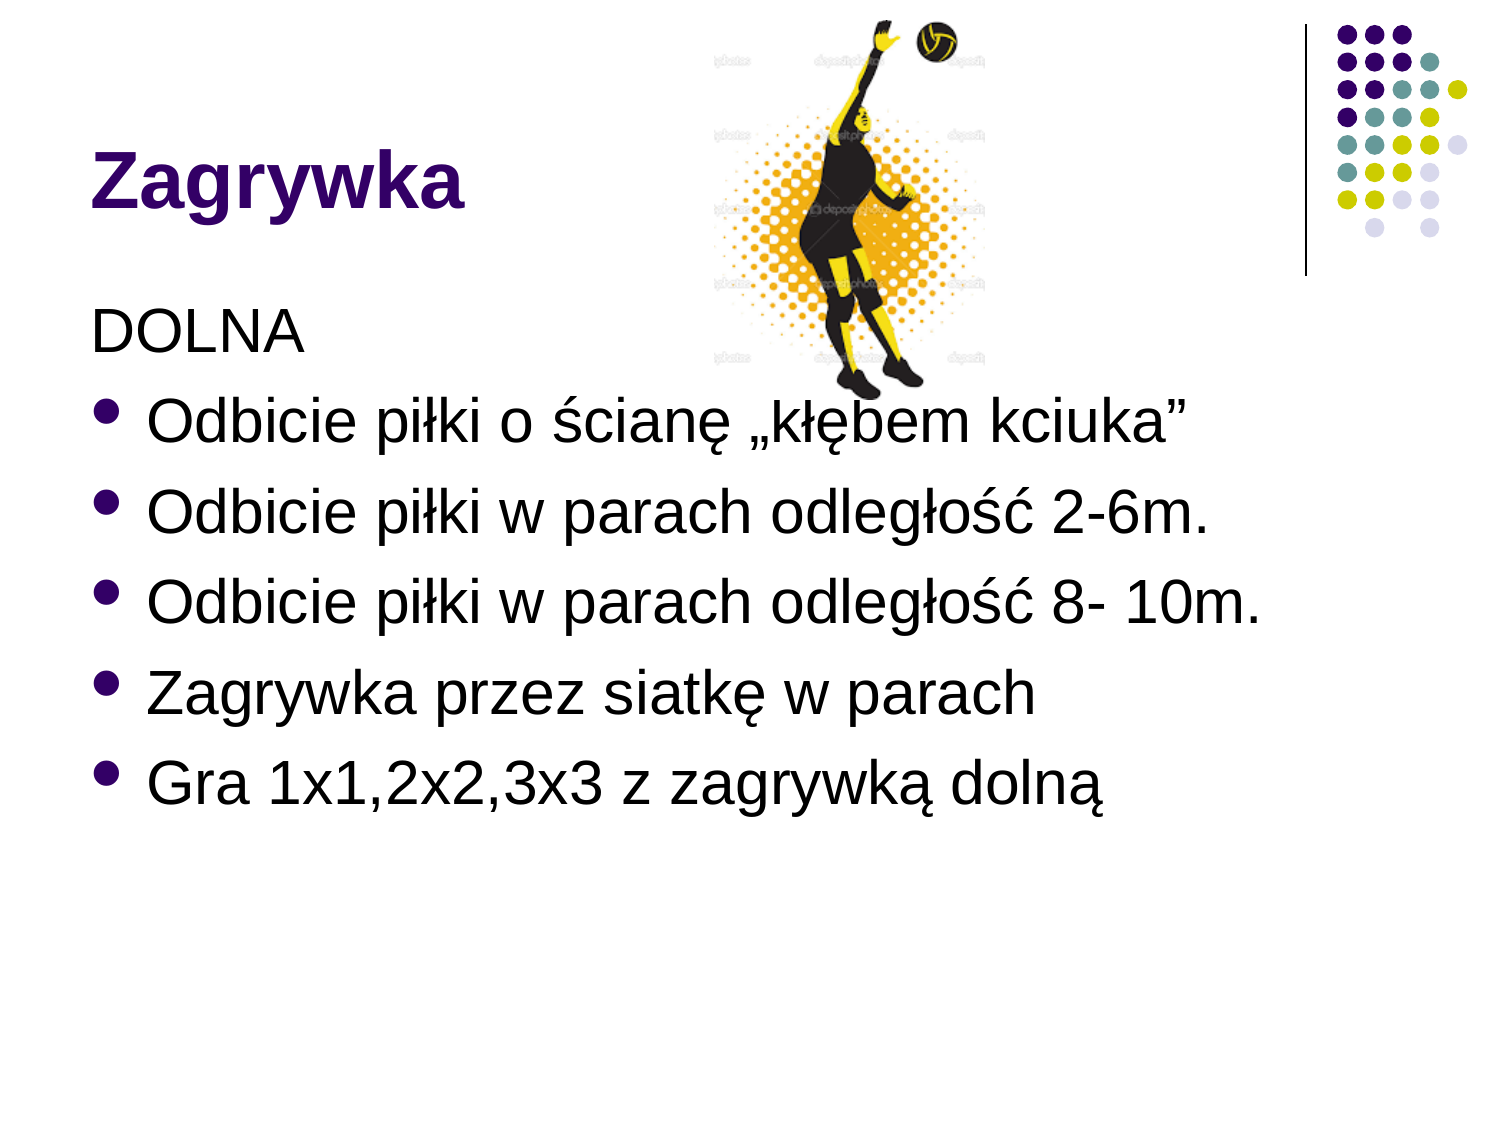

# Zagrywka
DOLNA
Odbicie piłki o ścianę „kłębem kciuka”
Odbicie piłki w parach odległość 2-6m.
Odbicie piłki w parach odległość 8- 10m.
Zagrywka przez siatkę w parach
Gra 1x1,2x2,3x3 z zagrywką dolną